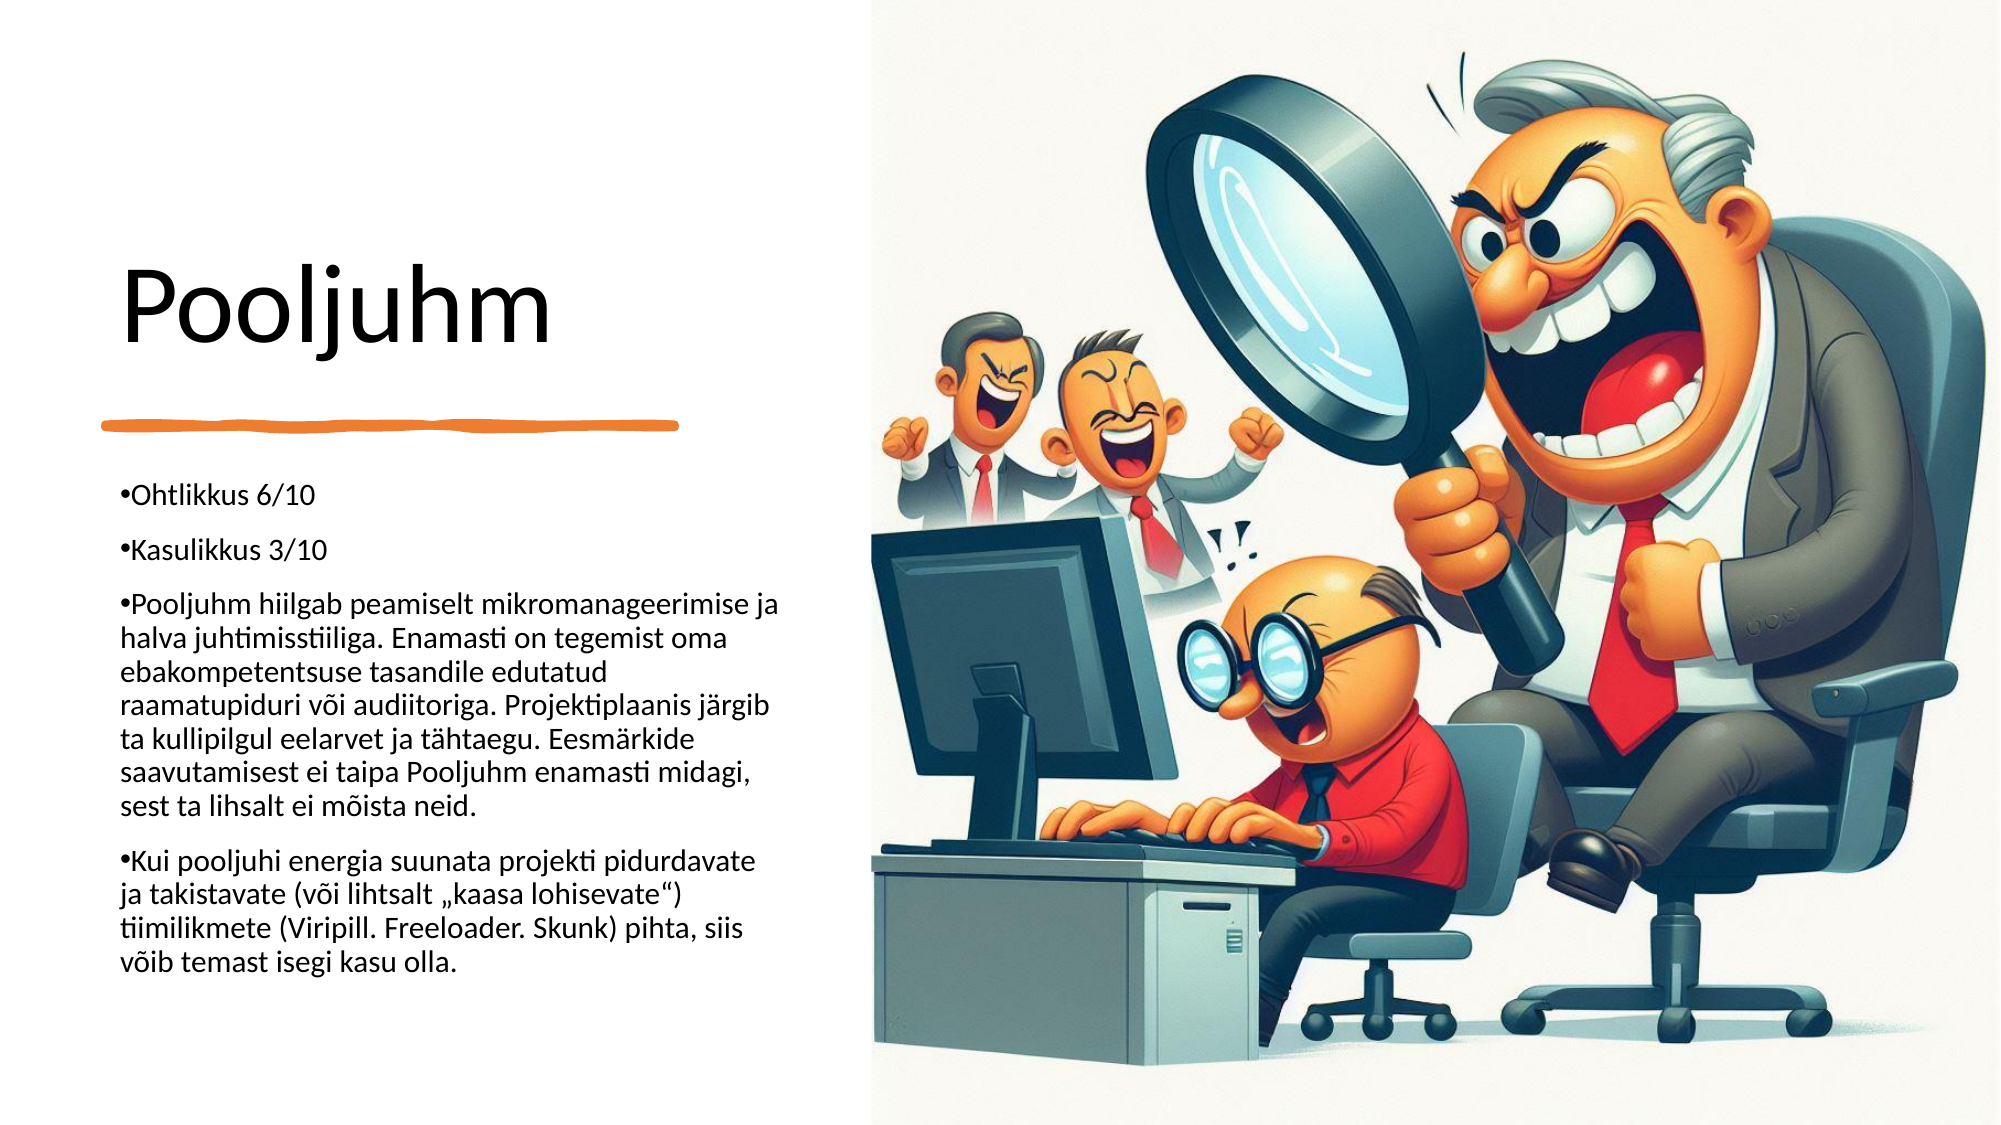

# Pooljuhm
Ohtlikkus 6/10
Kasulikkus 3/10
Pooljuhm hiilgab peamiselt mikromanageerimise ja halva juhtimisstiiliga. Enamasti on tegemist oma ebakompetentsuse tasandile edutatud raamatupiduri või audiitoriga. Projektiplaanis järgib ta kullipilgul eelarvet ja tähtaegu. Eesmärkide saavutamisest ei taipa Pooljuhm enamasti midagi, sest ta lihsalt ei mõista neid.
Kui pooljuhi energia suunata projekti pidurdavate ja takistavate (või lihtsalt „kaasa lohisevate“) tiimilikmete (Viripill. Freeloader. Skunk) pihta, siis võib temast isegi kasu olla.